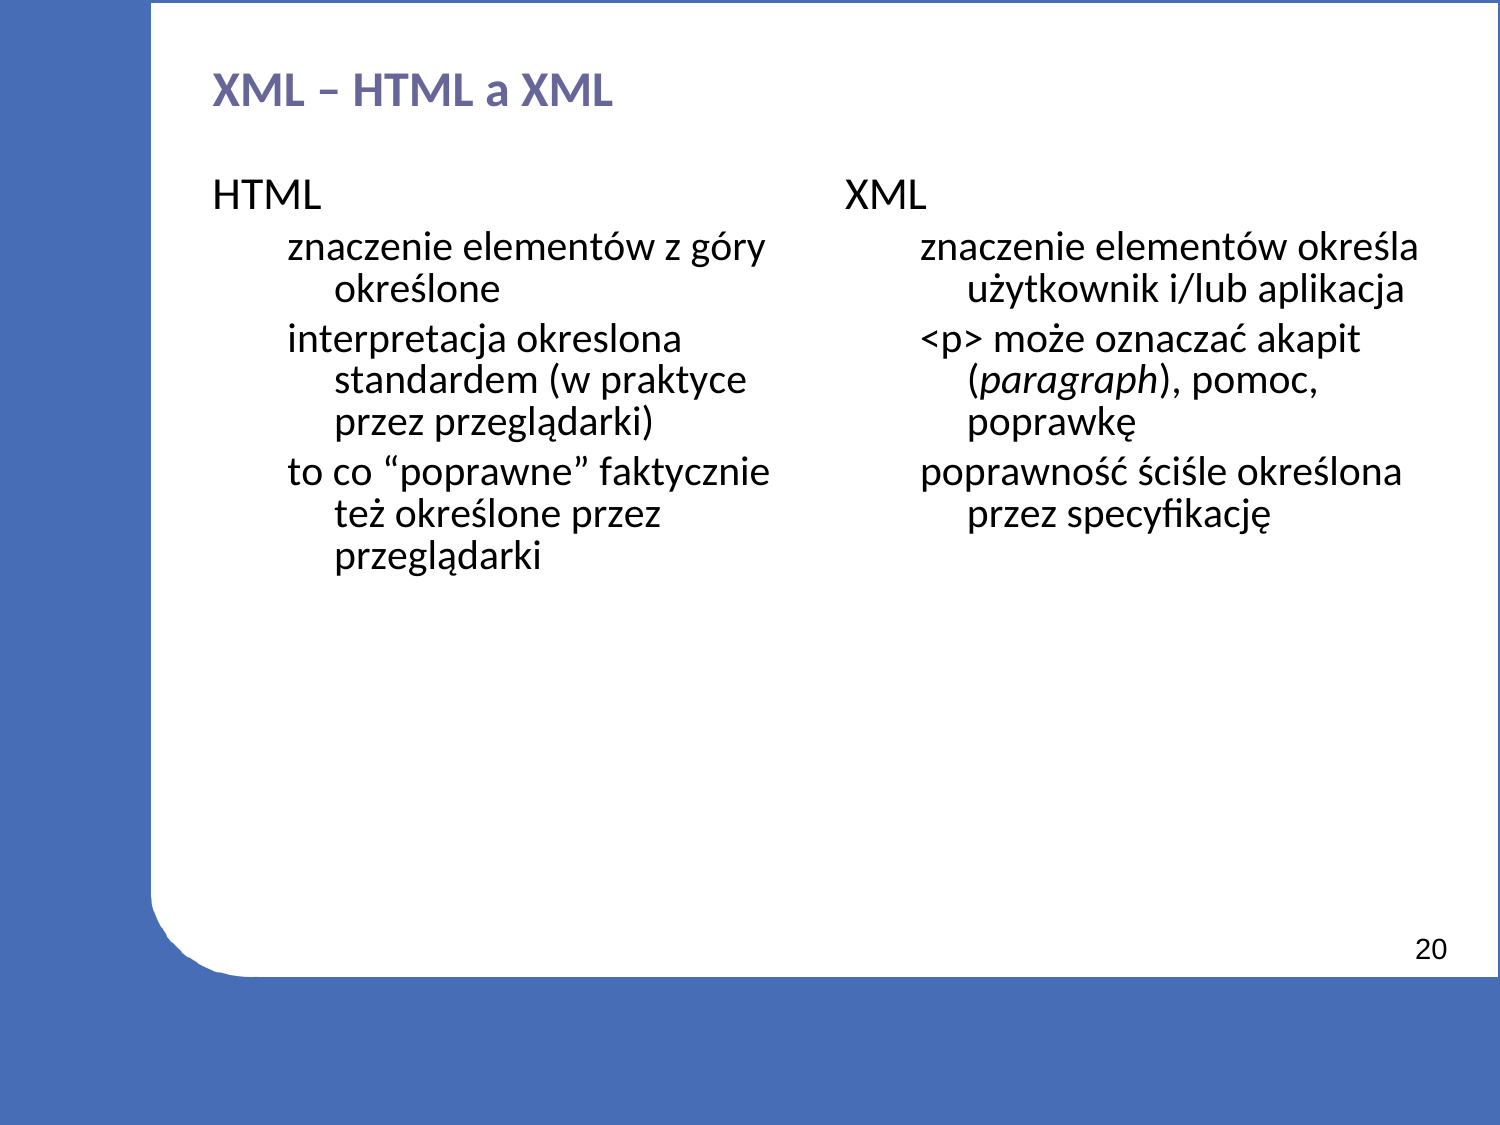

# XML – HTML a XML
HTML
znaczenie elementów z góry określone
interpretacja okreslona standardem (w praktyce przez przeglądarki)
to co “poprawne” faktycznie też określone przez przeglądarki
XML
znaczenie elementów określa użytkownik i/lub aplikacja
<p> może oznaczać akapit (paragraph), pomoc, poprawkę
poprawność ściśle określona przez specyfikację
20